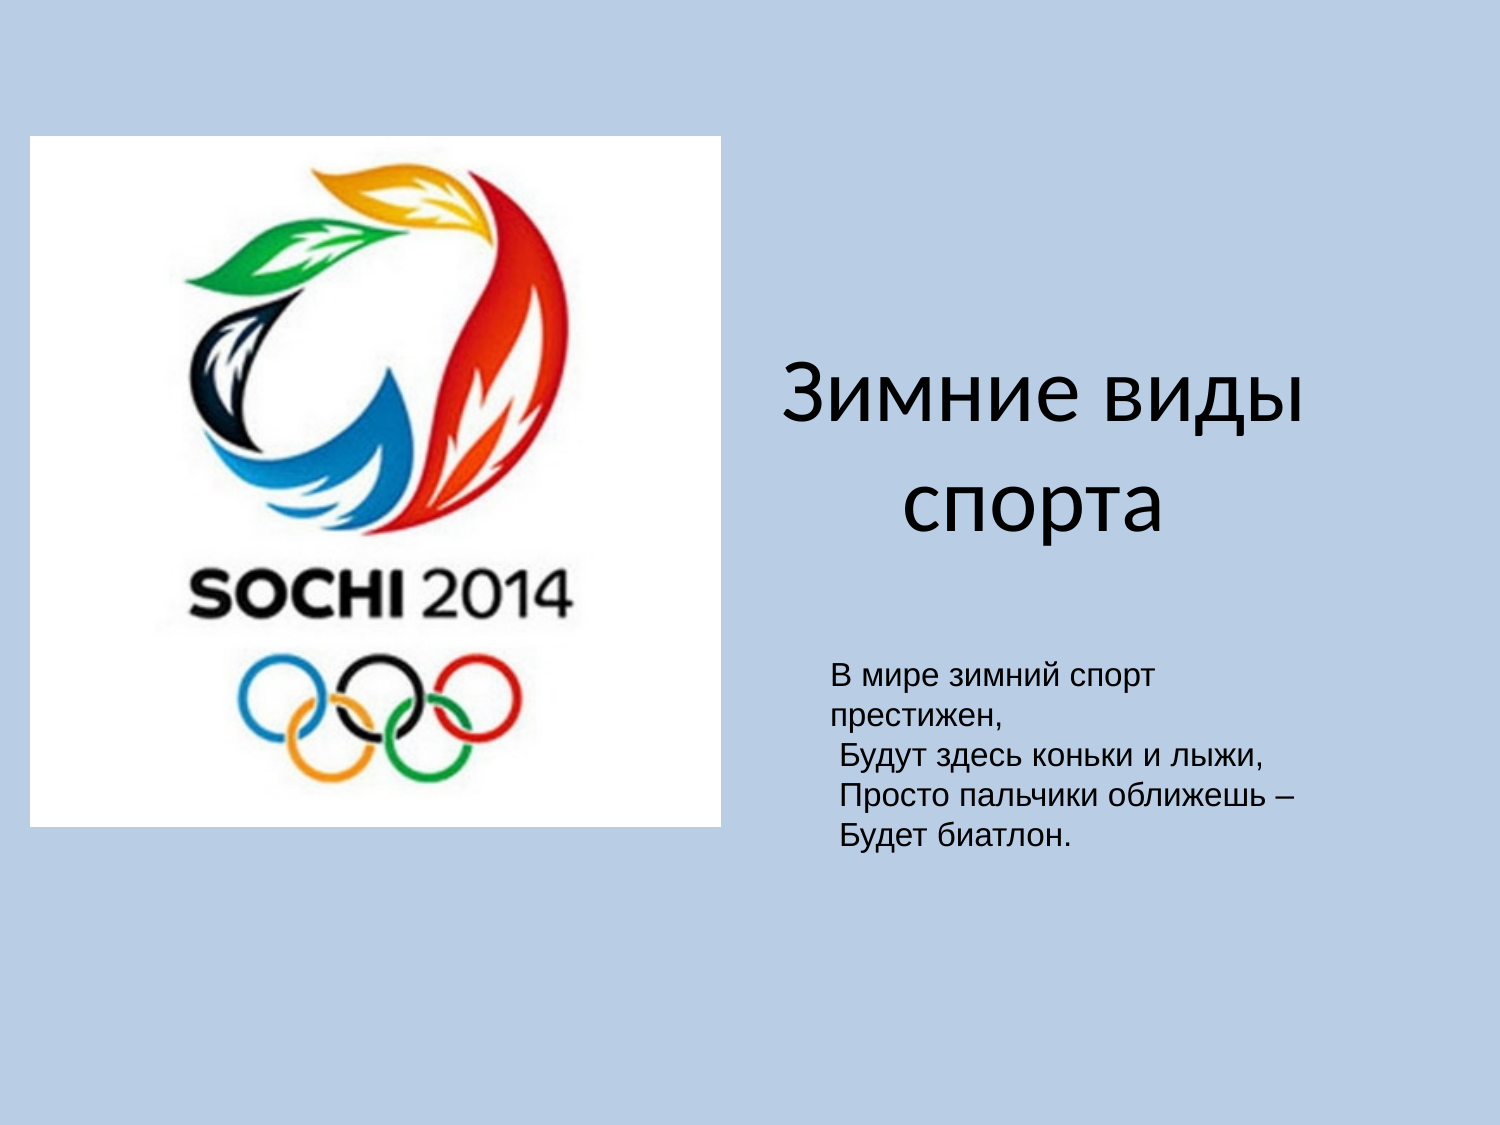

# Зимние виды спорта
В мире зимний спорт престижен,
 Будут здесь коньки и лыжи,
 Просто пальчики оближешь –
 Будет биатлон.